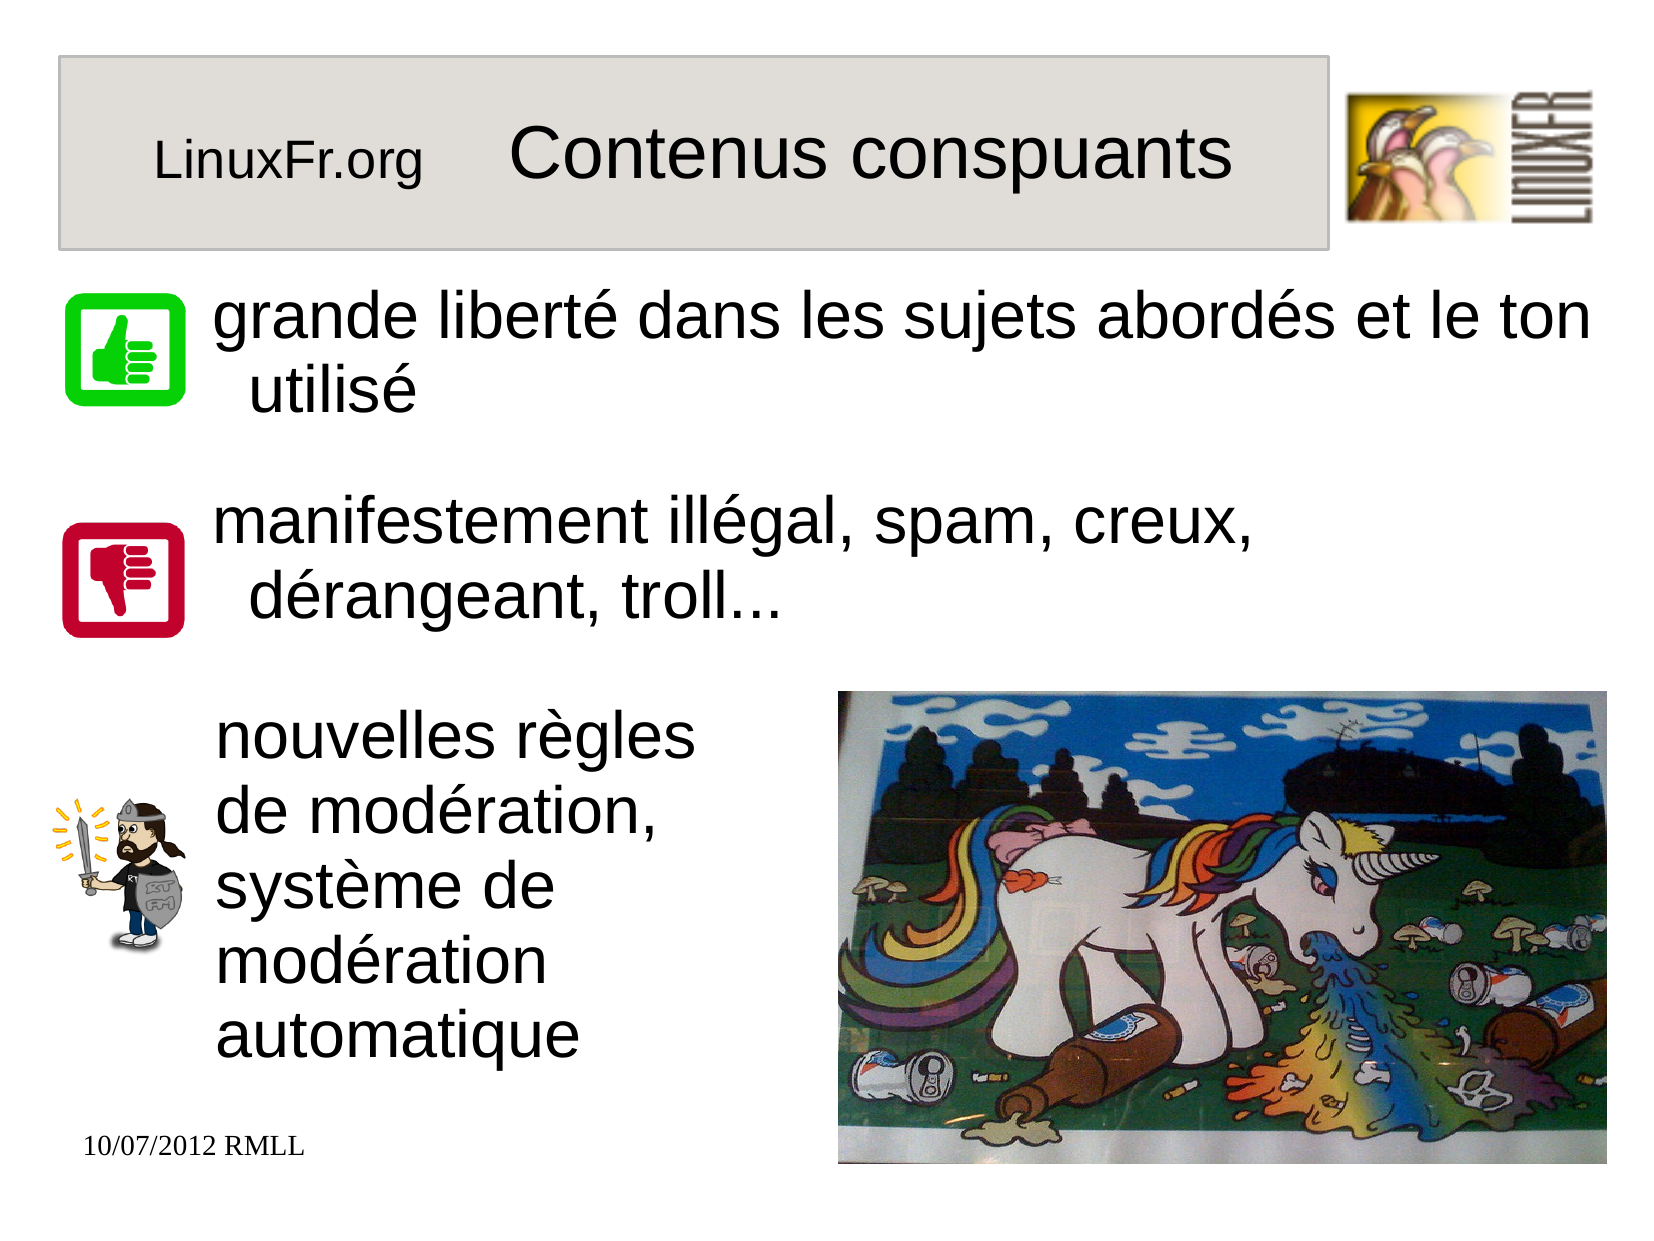

# LinuxFr.org Contenus conspuants
grande liberté dans les sujets abordés et le ton utilisé
manifestement illégal, spam, creux, dérangeant, troll...
nouvelles règles de modération, système de modération automatique